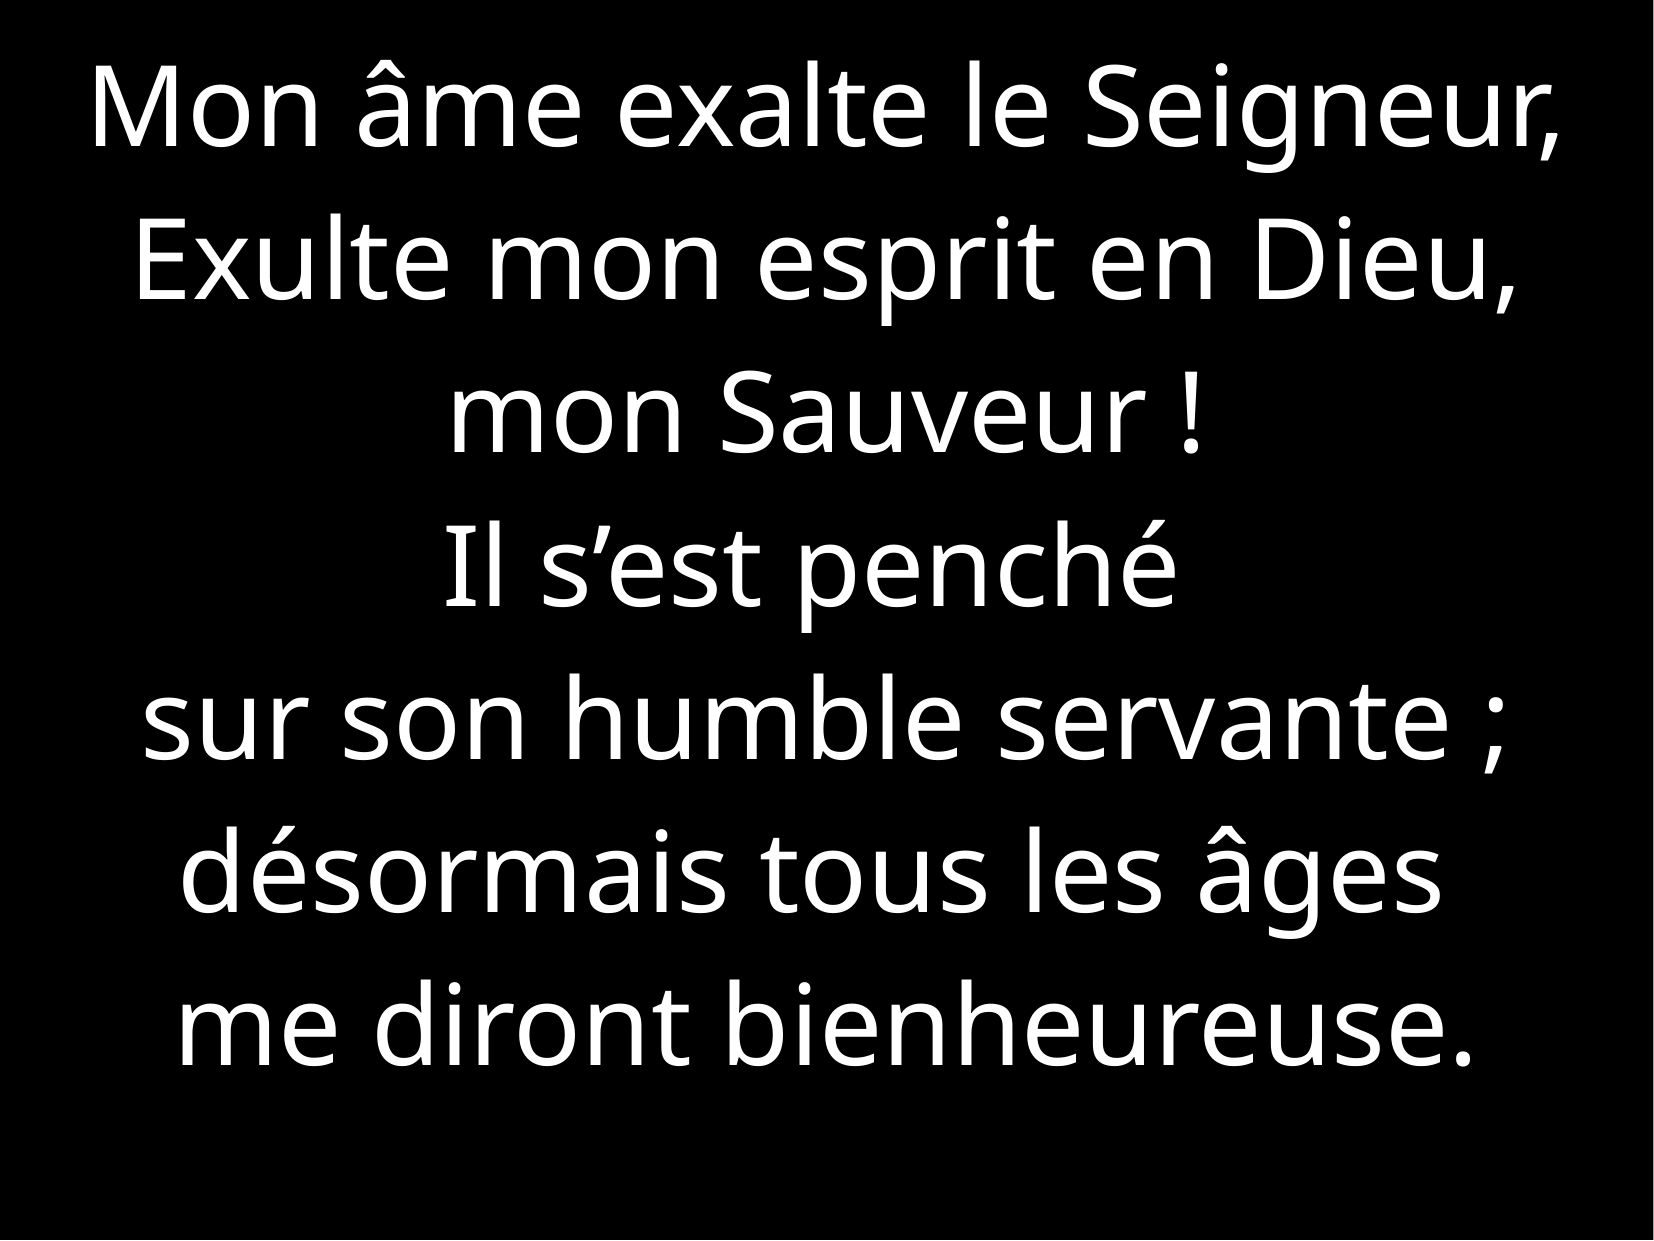

# Mon âme exalte le Seigneur,
Exulte mon esprit en Dieu, mon Sauveur !
Il s’est penché
sur son humble servante ;
désormais tous les âges
me diront bienheureuse.